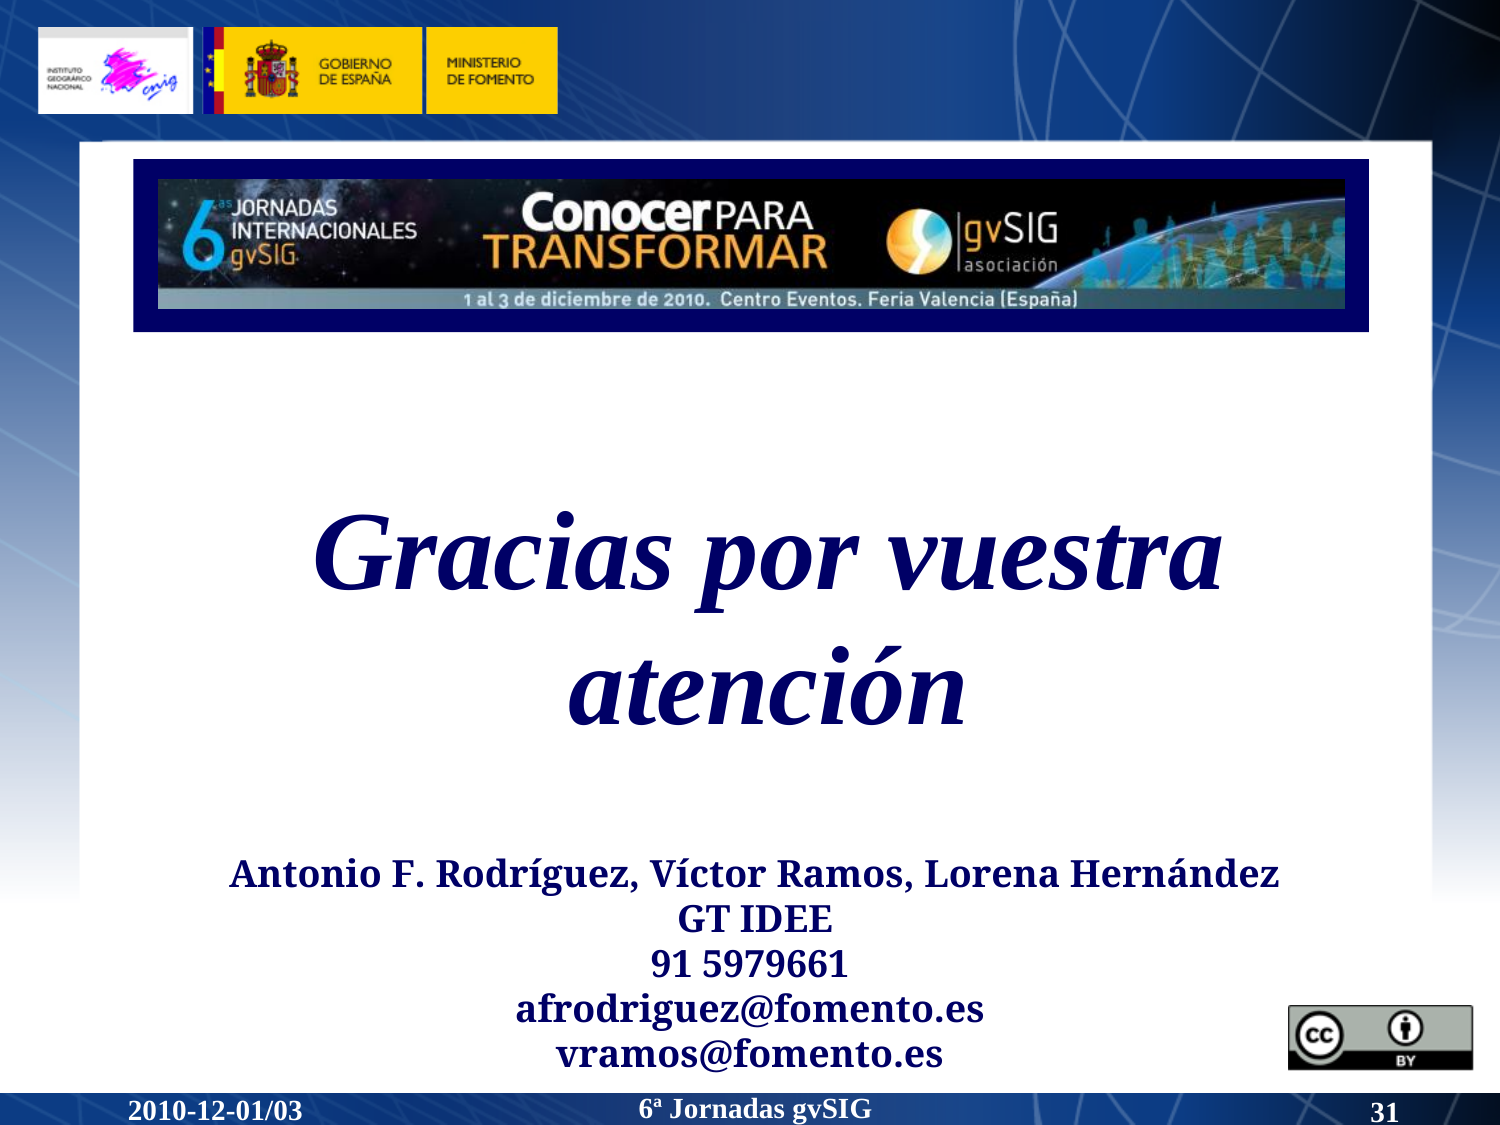

Antonio F. Rodríguez, Víctor Ramos, Lorena Hernández
 GT IDEE
91 5979661
afrodriguez@fomento.es
vramos@fomento.es